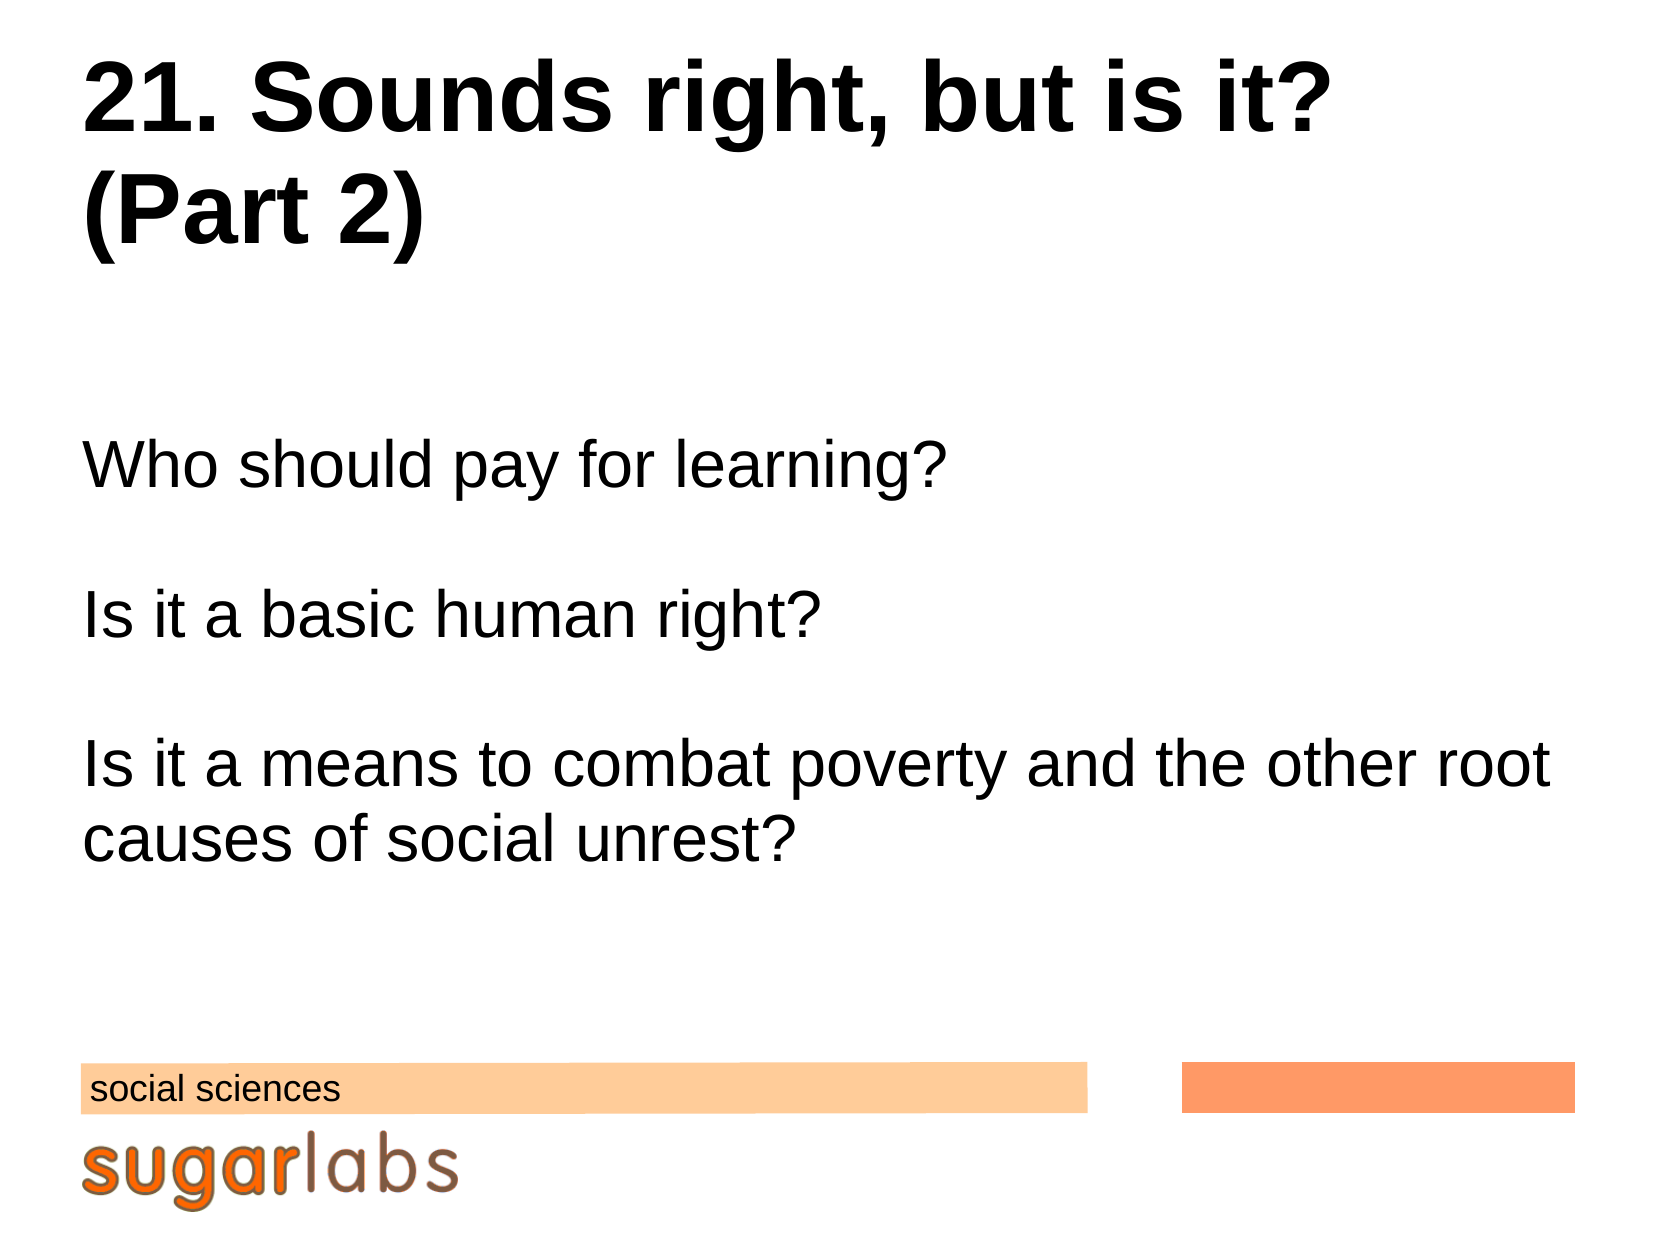

# 21. Sounds right, but is it? (Part 2)
Who should pay for learning?
Is it a basic human right?
Is it a means to combat poverty and the other root causes of social unrest?
social sciences